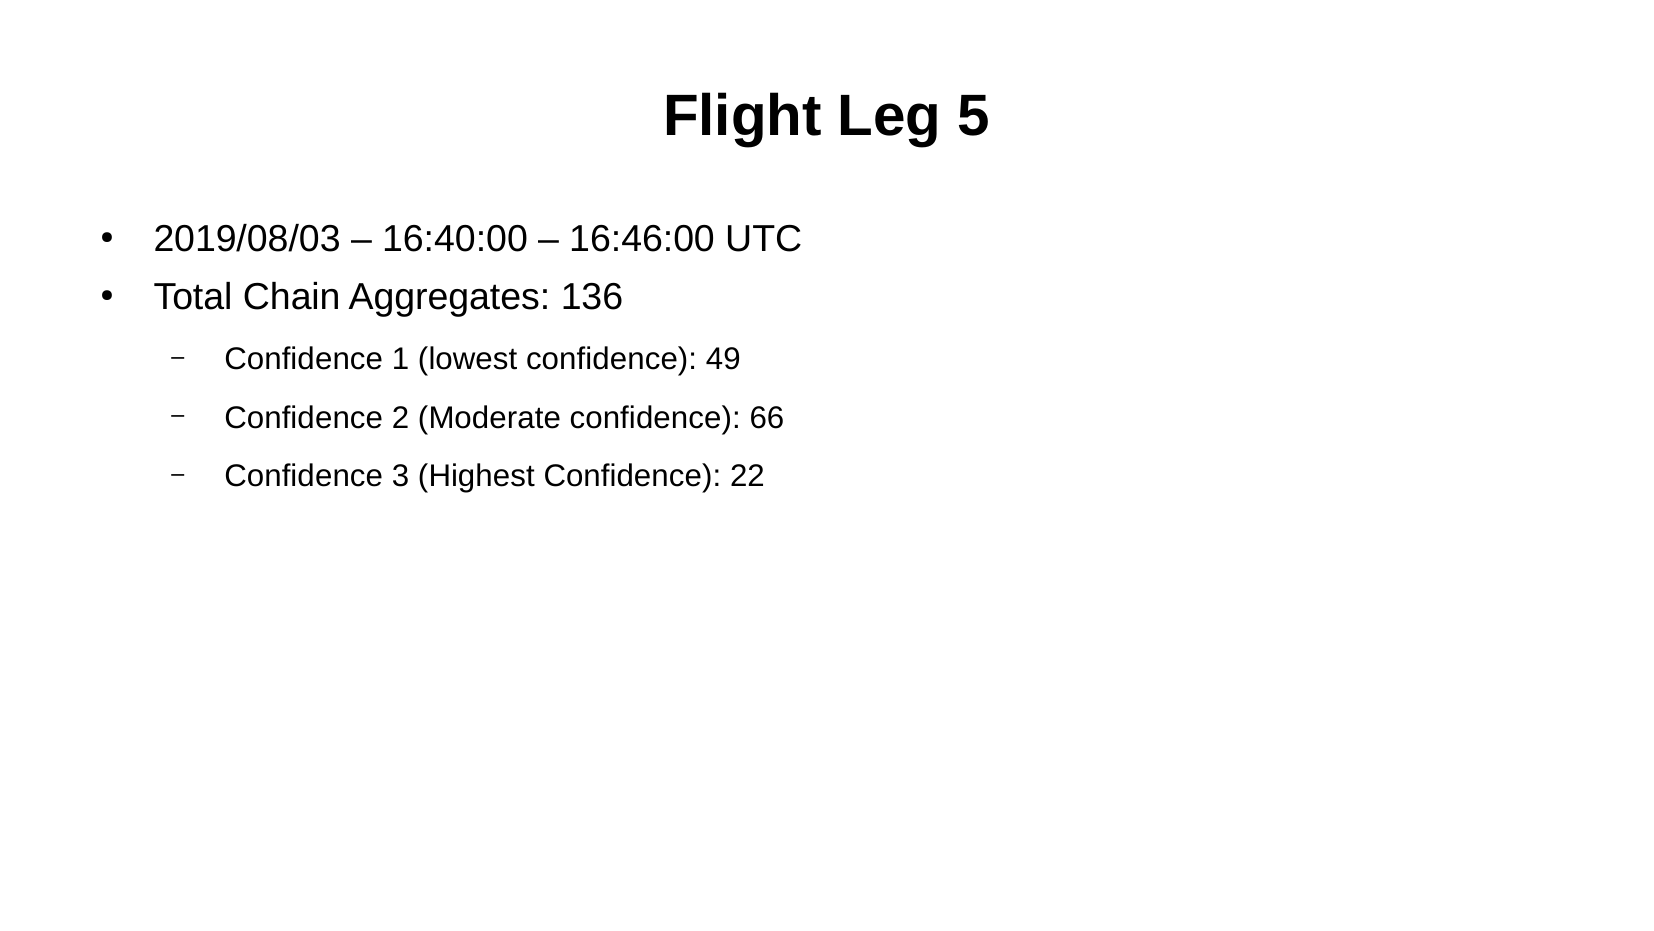

# Flight Leg 5
2019/08/03 – 16:40:00 – 16:46:00 UTC
Total Chain Aggregates: 136
Confidence 1 (lowest confidence): 49
Confidence 2 (Moderate confidence): 66
Confidence 3 (Highest Confidence): 22